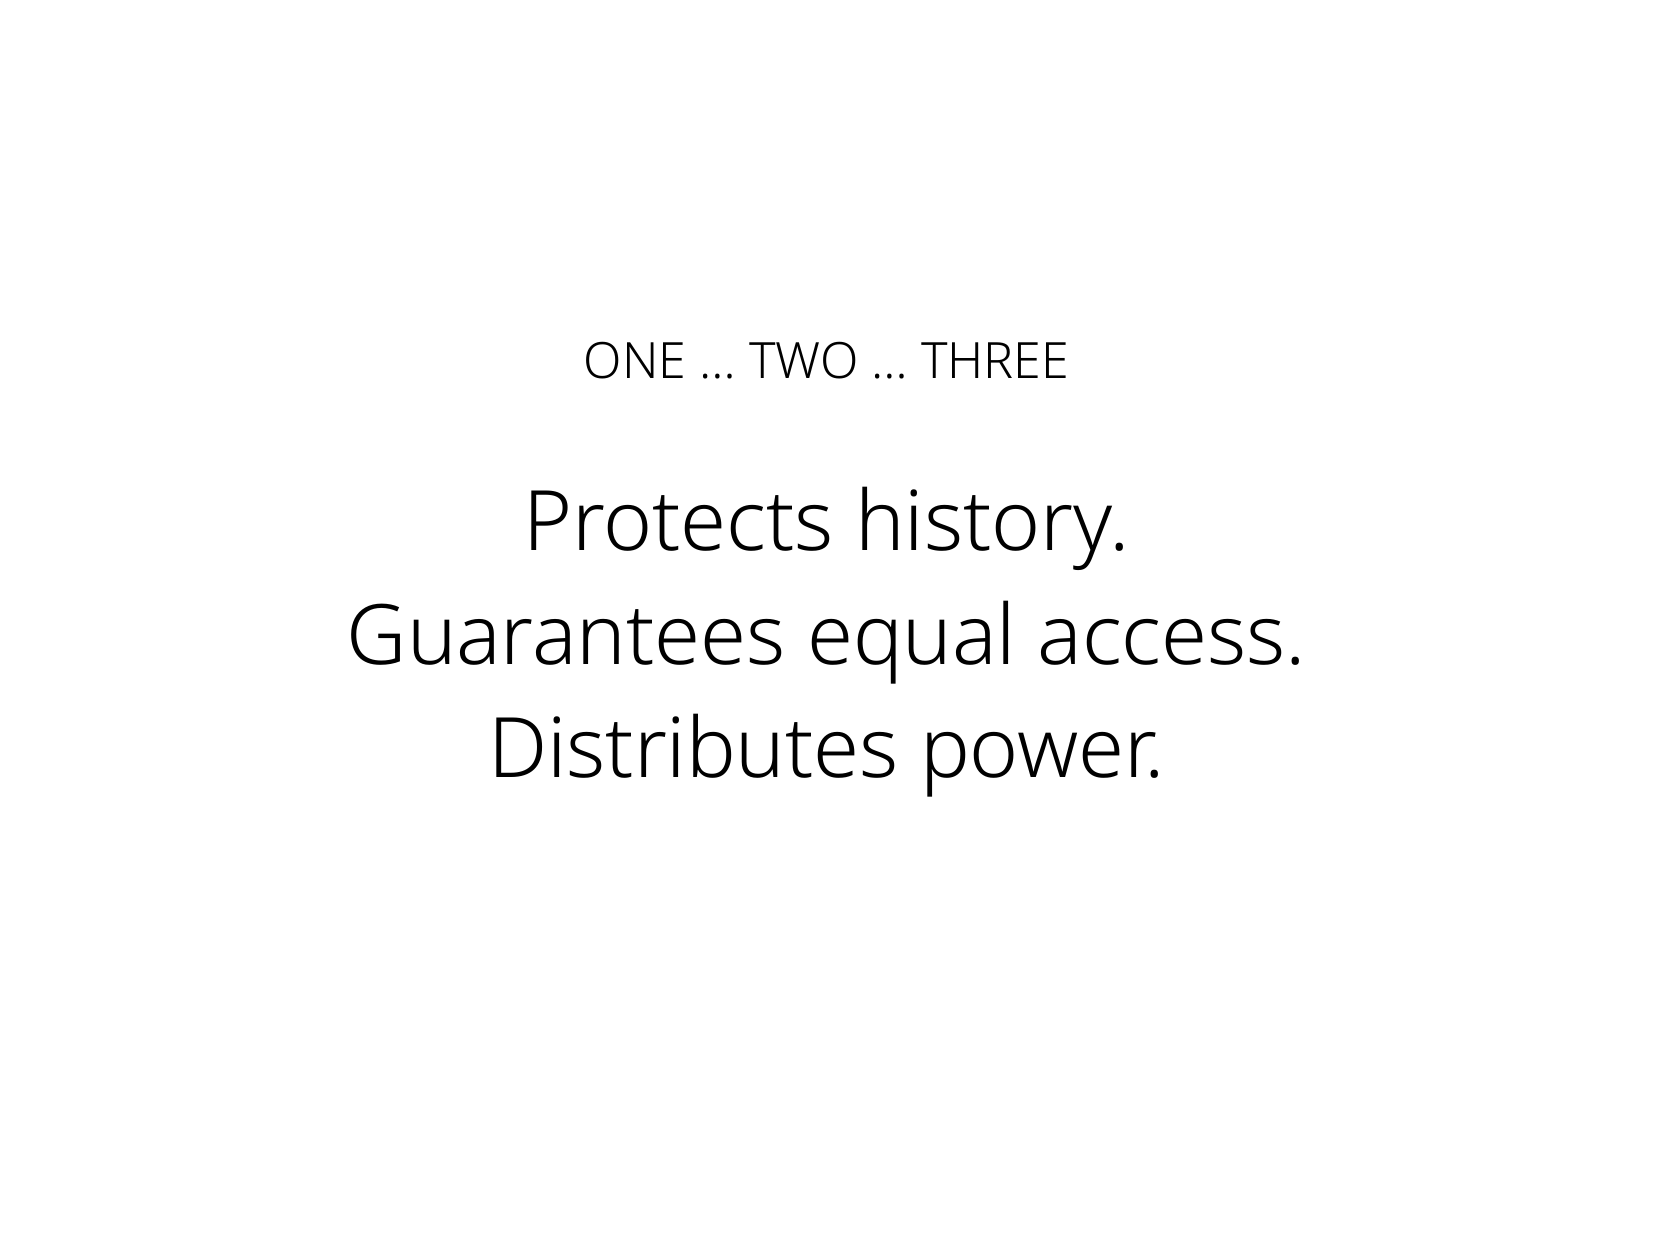

# ONE … TWO … THREE
Protects history.
Guarantees equal access.
Distributes power.